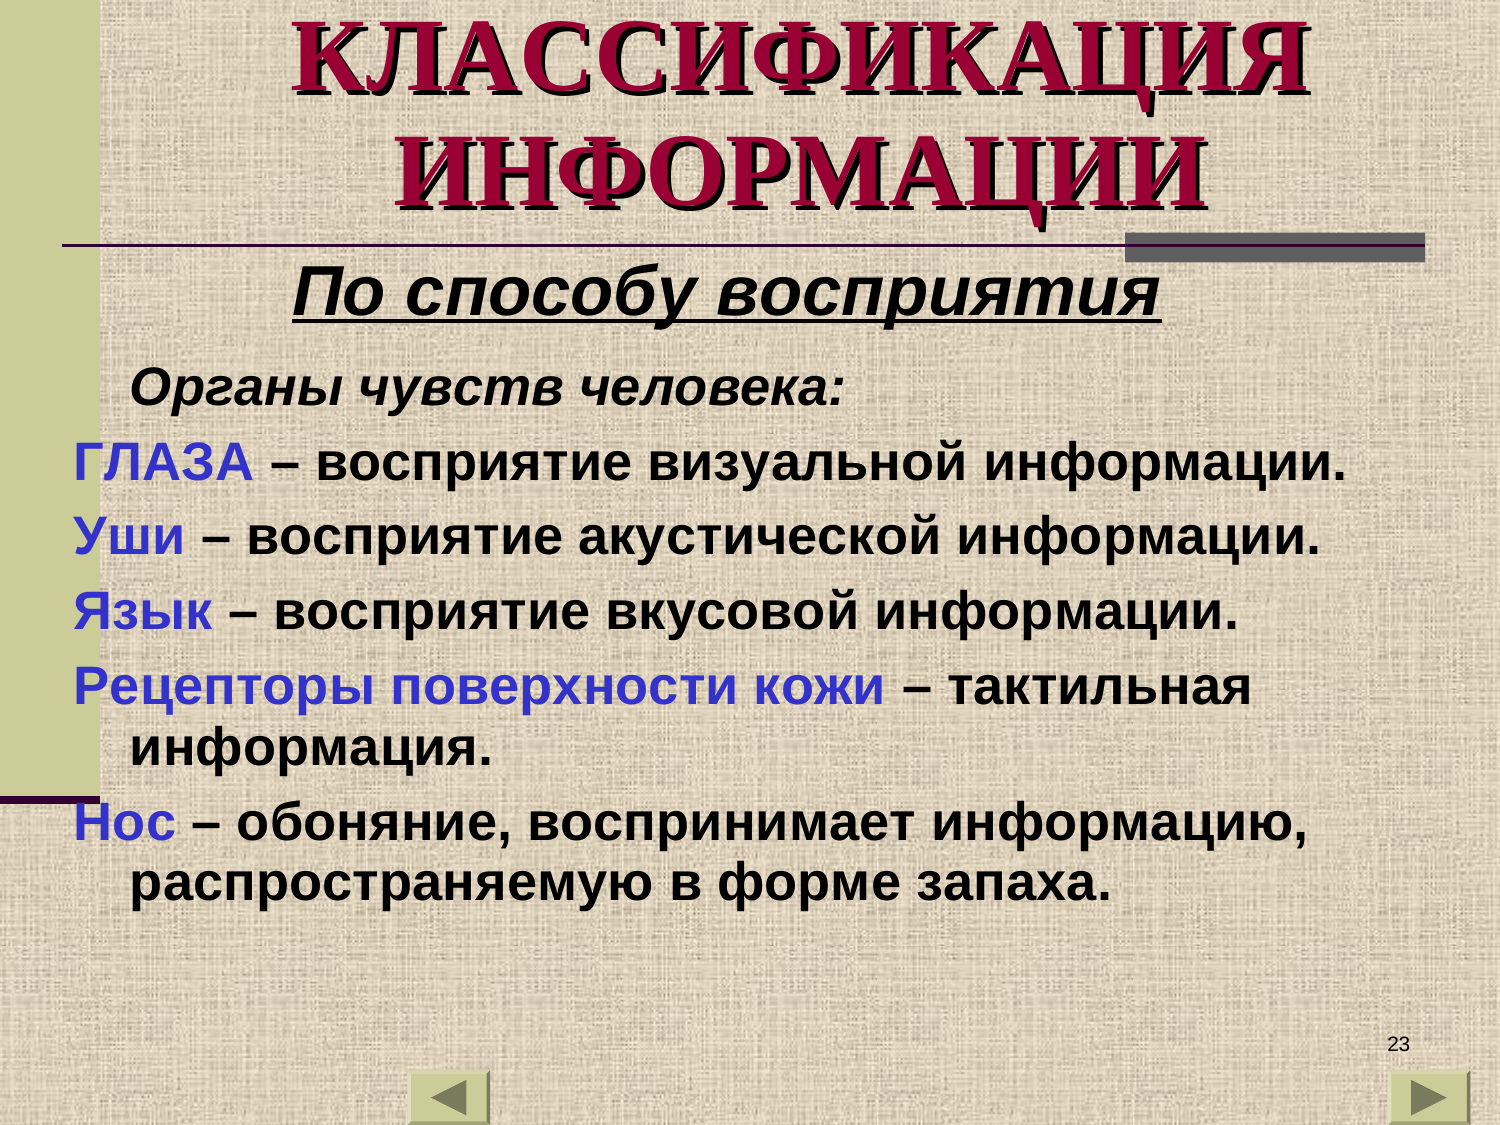

# КЛАССИФИКАЦИЯ ИНФОРМАЦИИ
По способу восприятия
	Органы чувств человека:
ГЛАЗА – восприятие визуальной информации.
Уши – восприятие акустической информации.
Язык – восприятие вкусовой информации.
Рецепторы поверхности кожи – тактильная информация.
Нос – обоняние, воспринимает информацию, распространяемую в форме запаха.
23